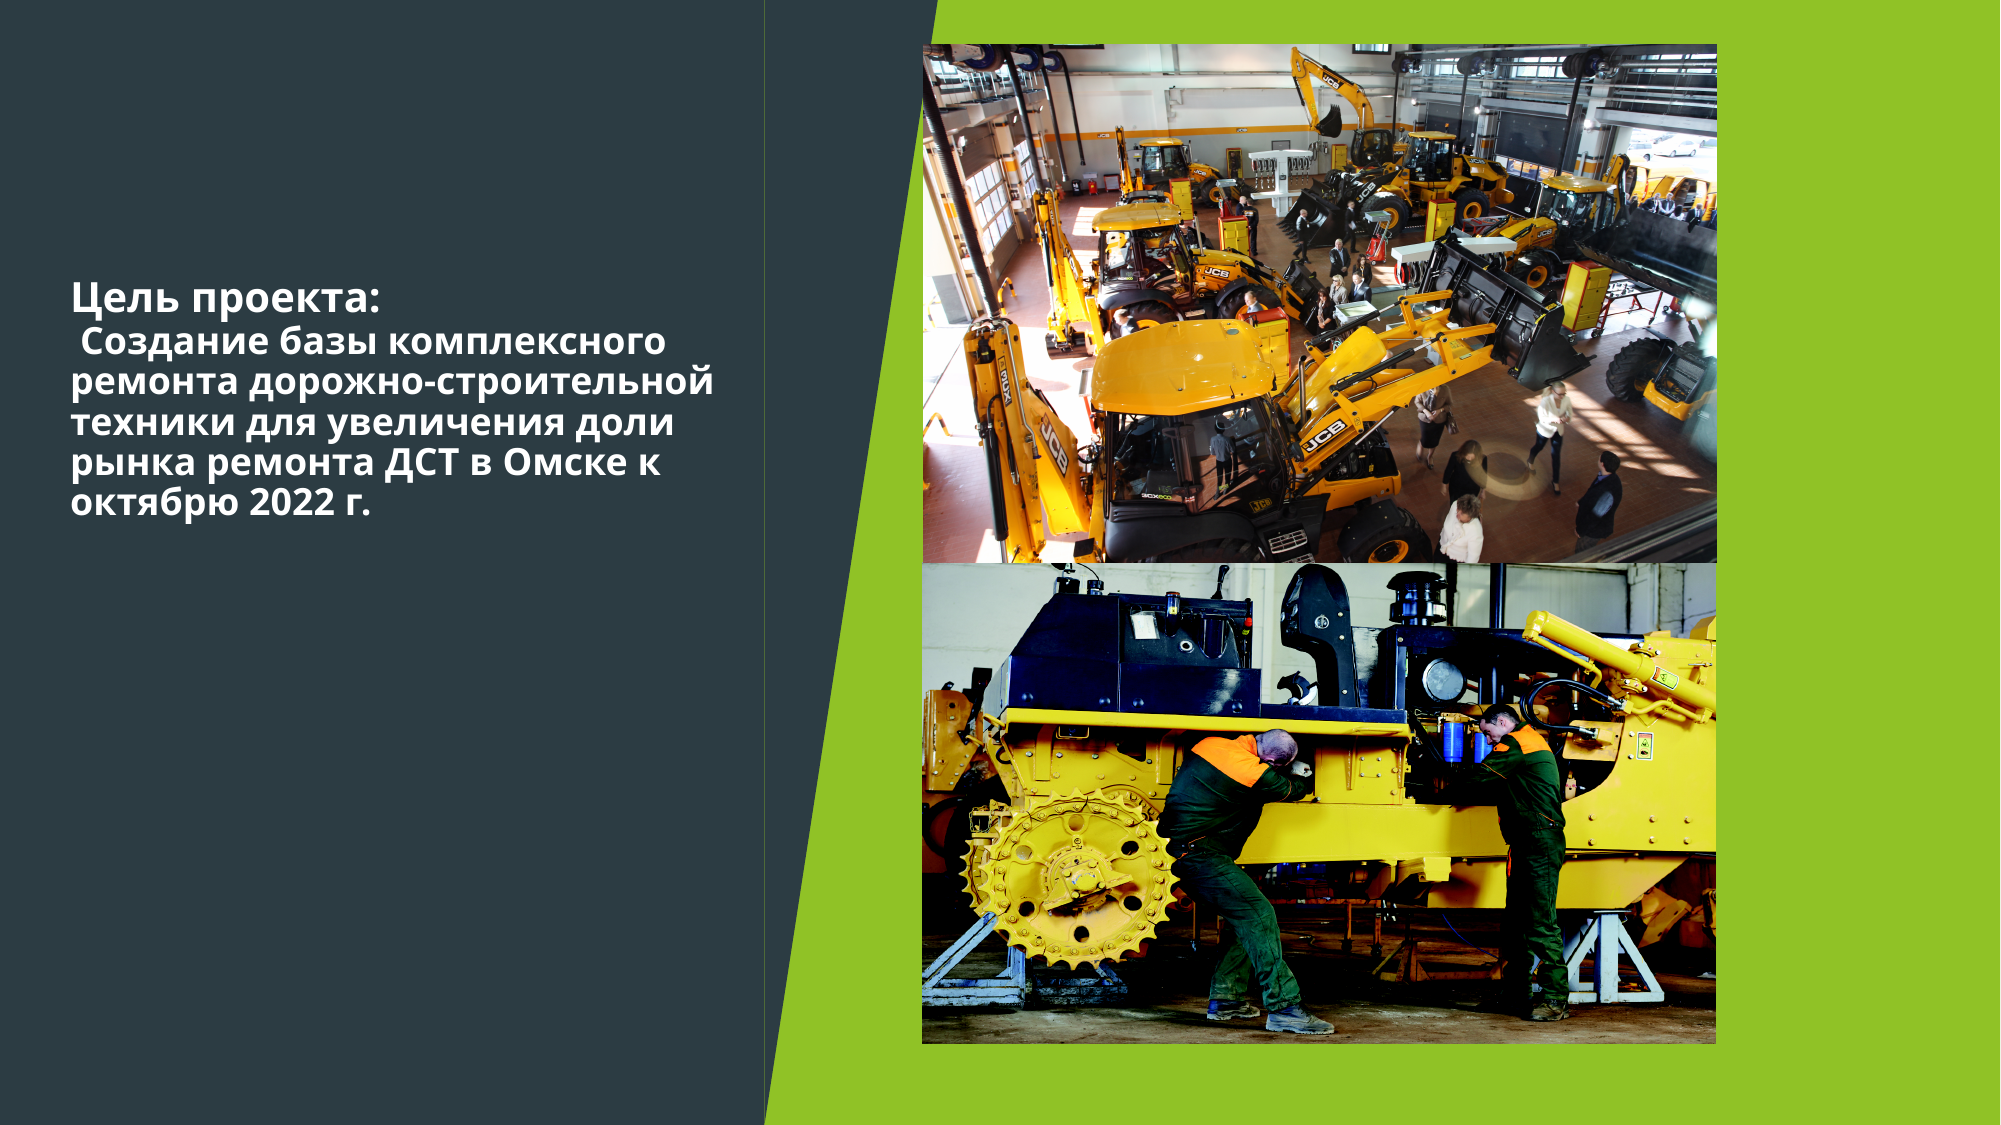

# Цель проекта:  Создание базы комплексного ремонта дорожно-строительной техники для увеличения доли рынка ремонта ДСТ в Омске к октябрю 2022 г.